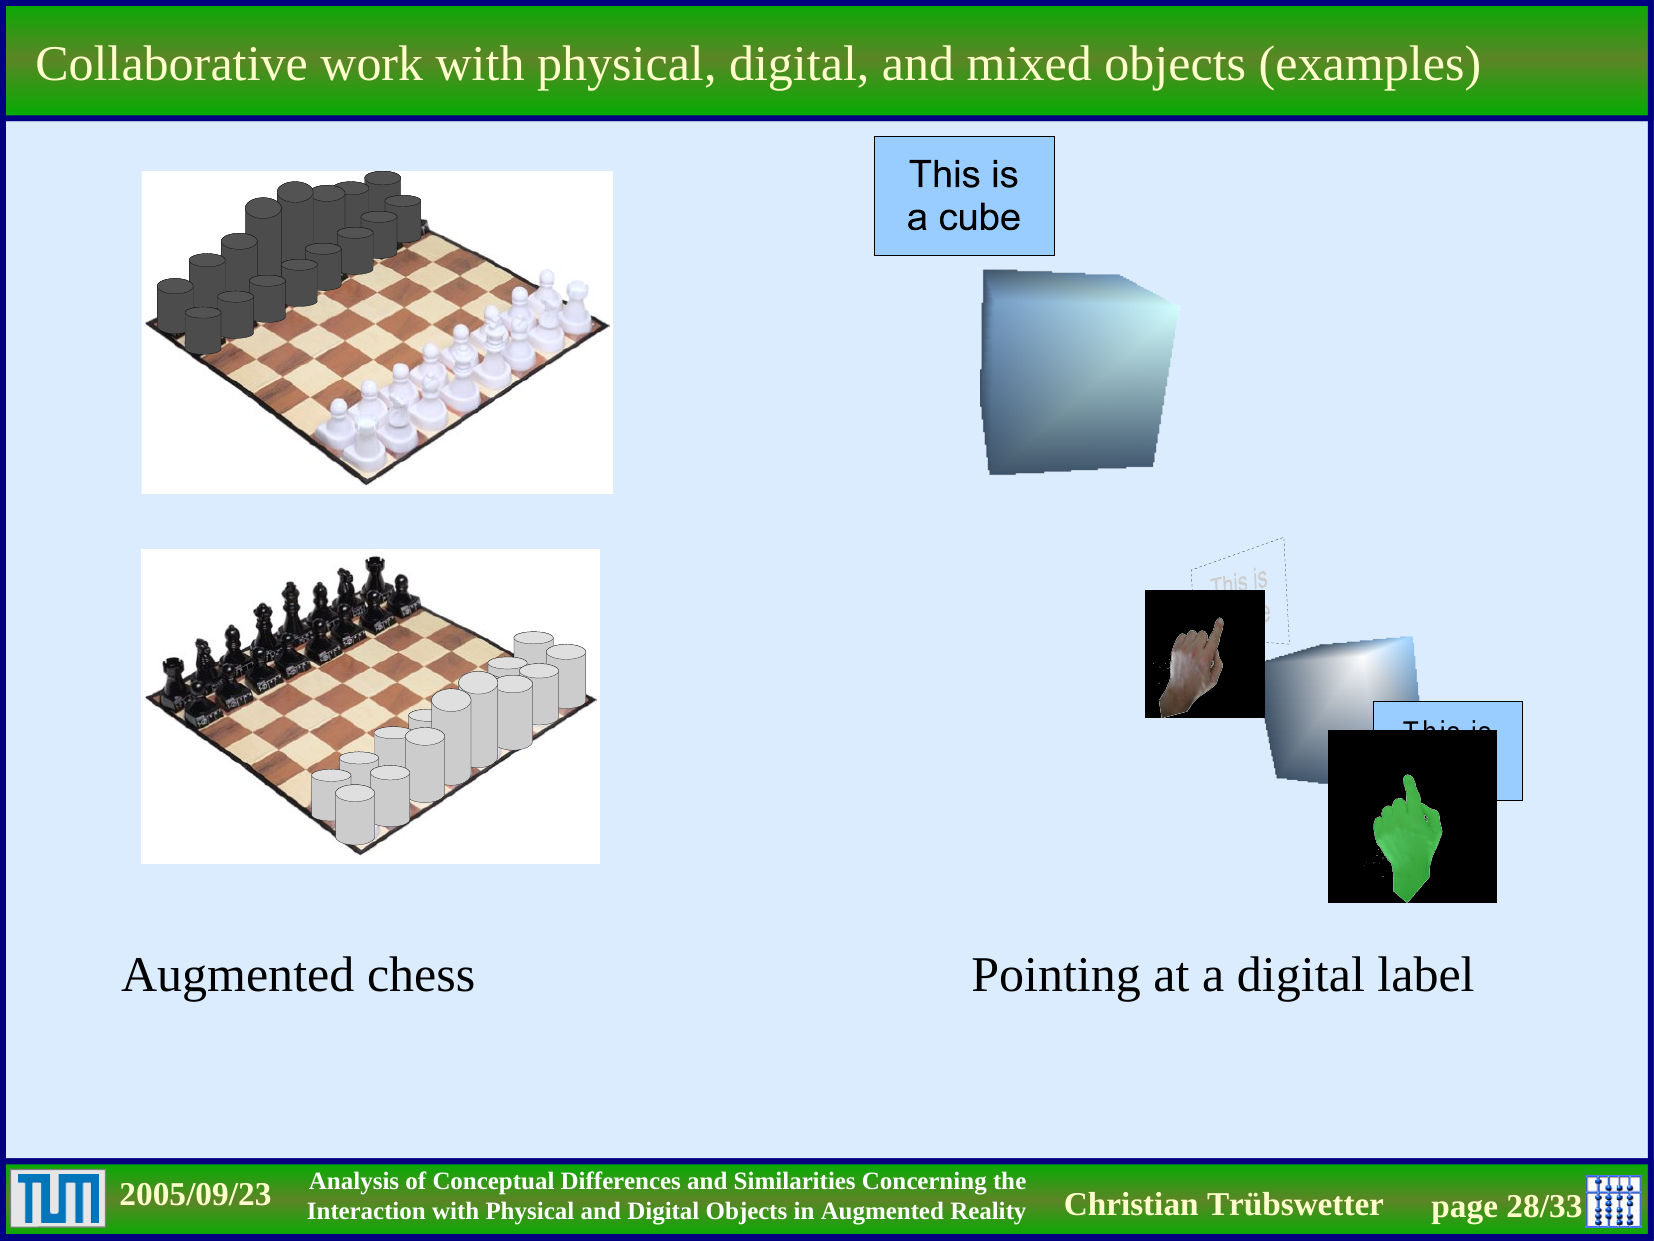

# Collaborative work with physical, digital, and mixed objects (examples)
Augmented chess
Pointing at a digital label